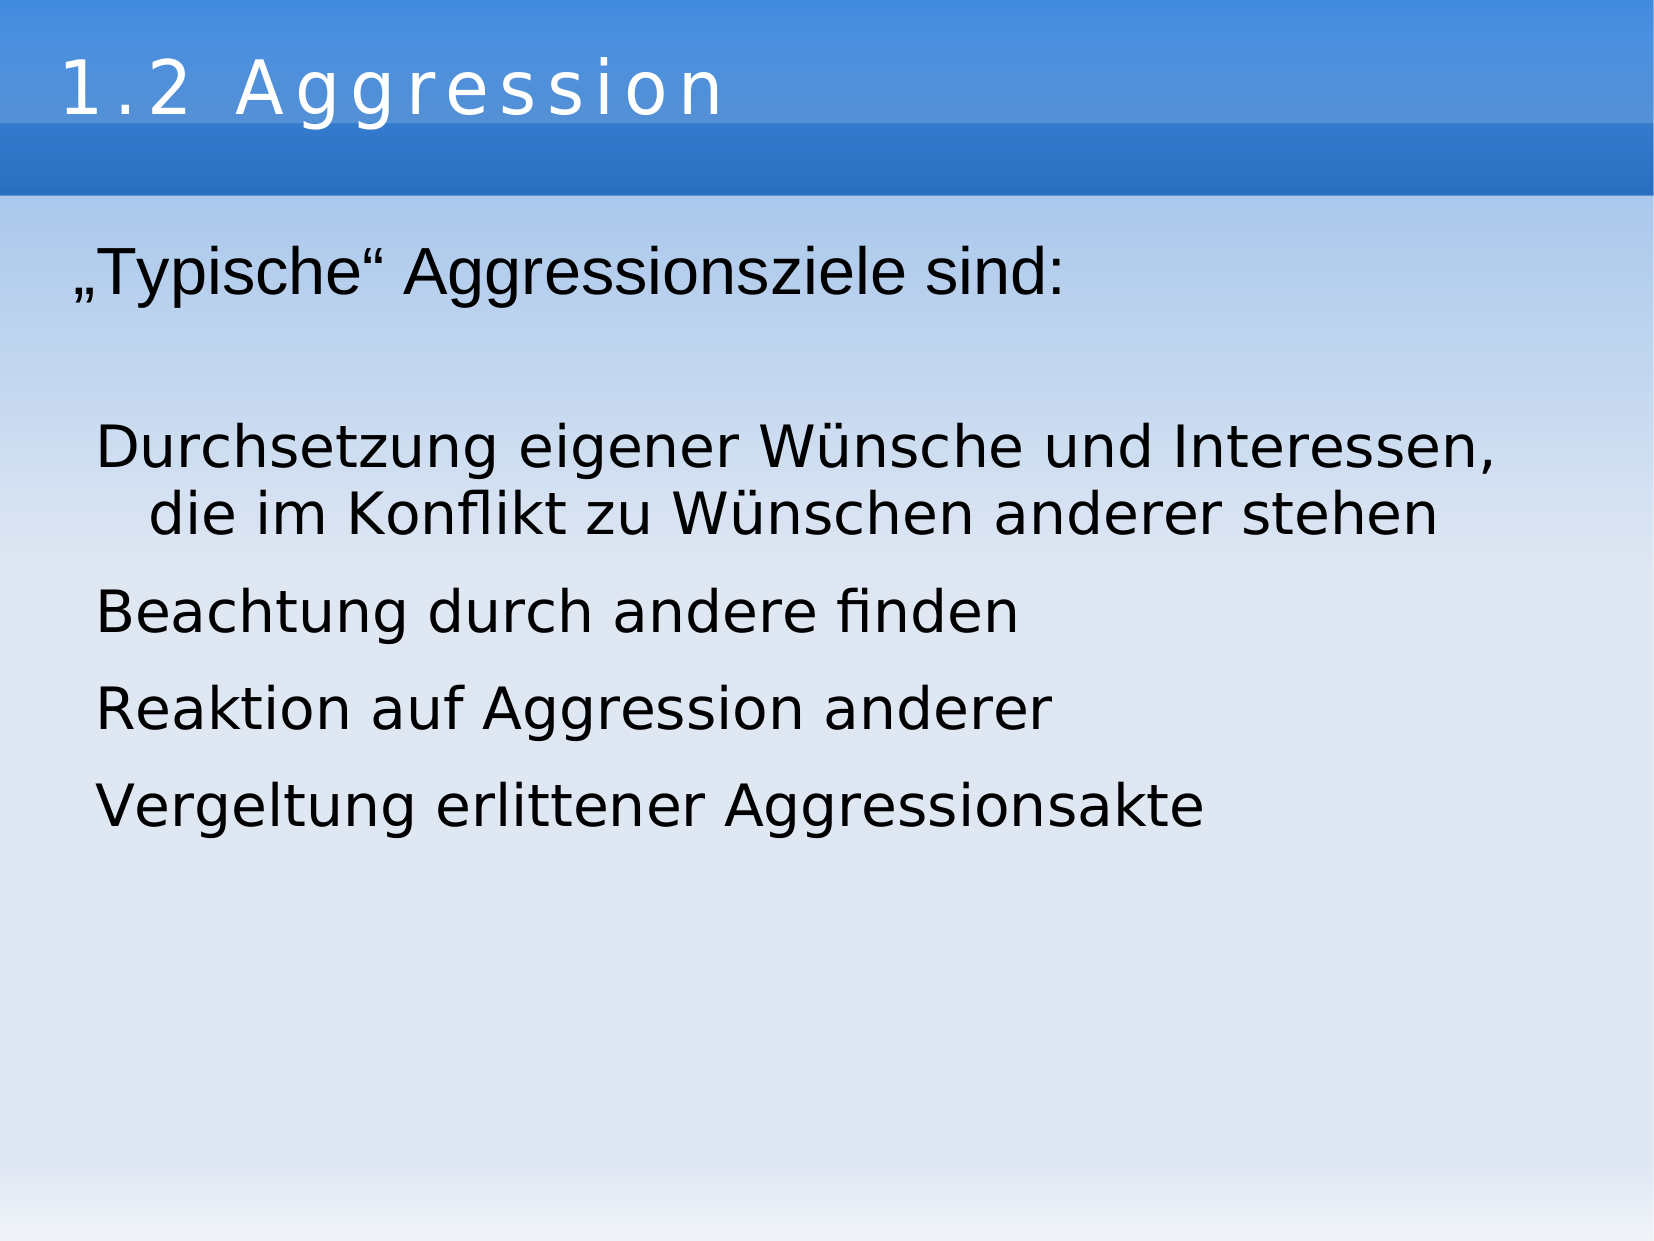

# 1.2 Aggression
„Typische“ Aggressionsziele sind:
Durchsetzung eigener Wünsche und Interessen, die im Konflikt zu Wünschen anderer stehen
Beachtung durch andere finden
Reaktion auf Aggression anderer
Vergeltung erlittener Aggressionsakte